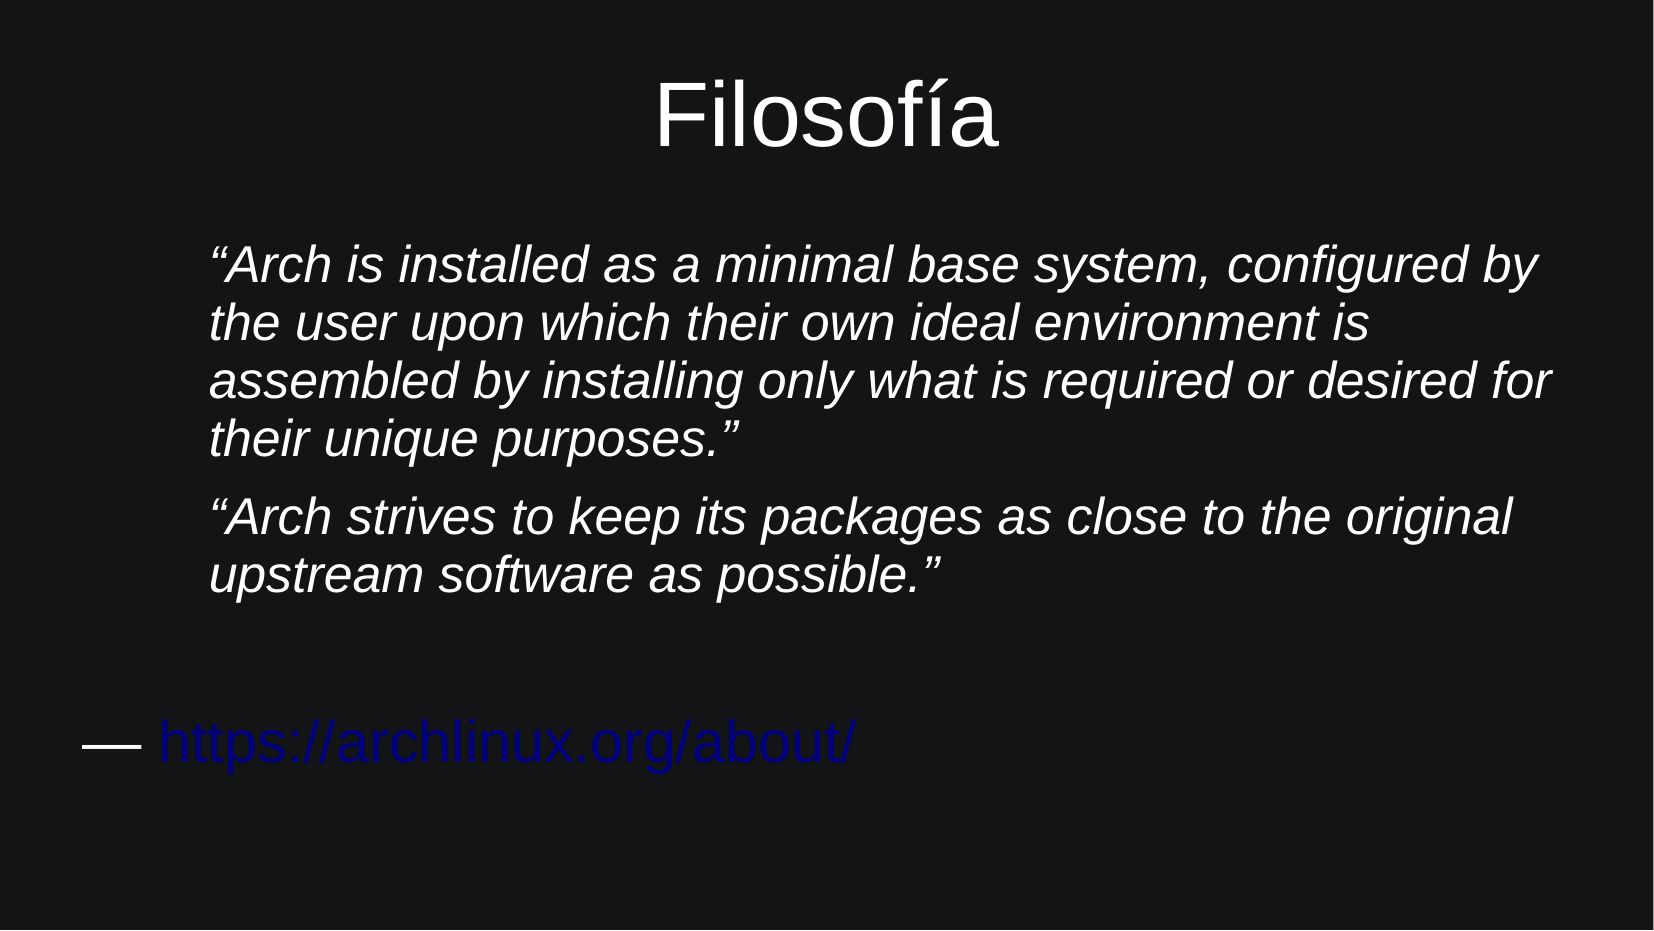

Filosofía
# “Arch is installed as a minimal base system, configured by the user upon which their own ideal environment is assembled by installing only what is required or desired for their unique purposes.”
“Arch strives to keep its packages as close to the original upstream software as possible.”
— https://archlinux.org/about/